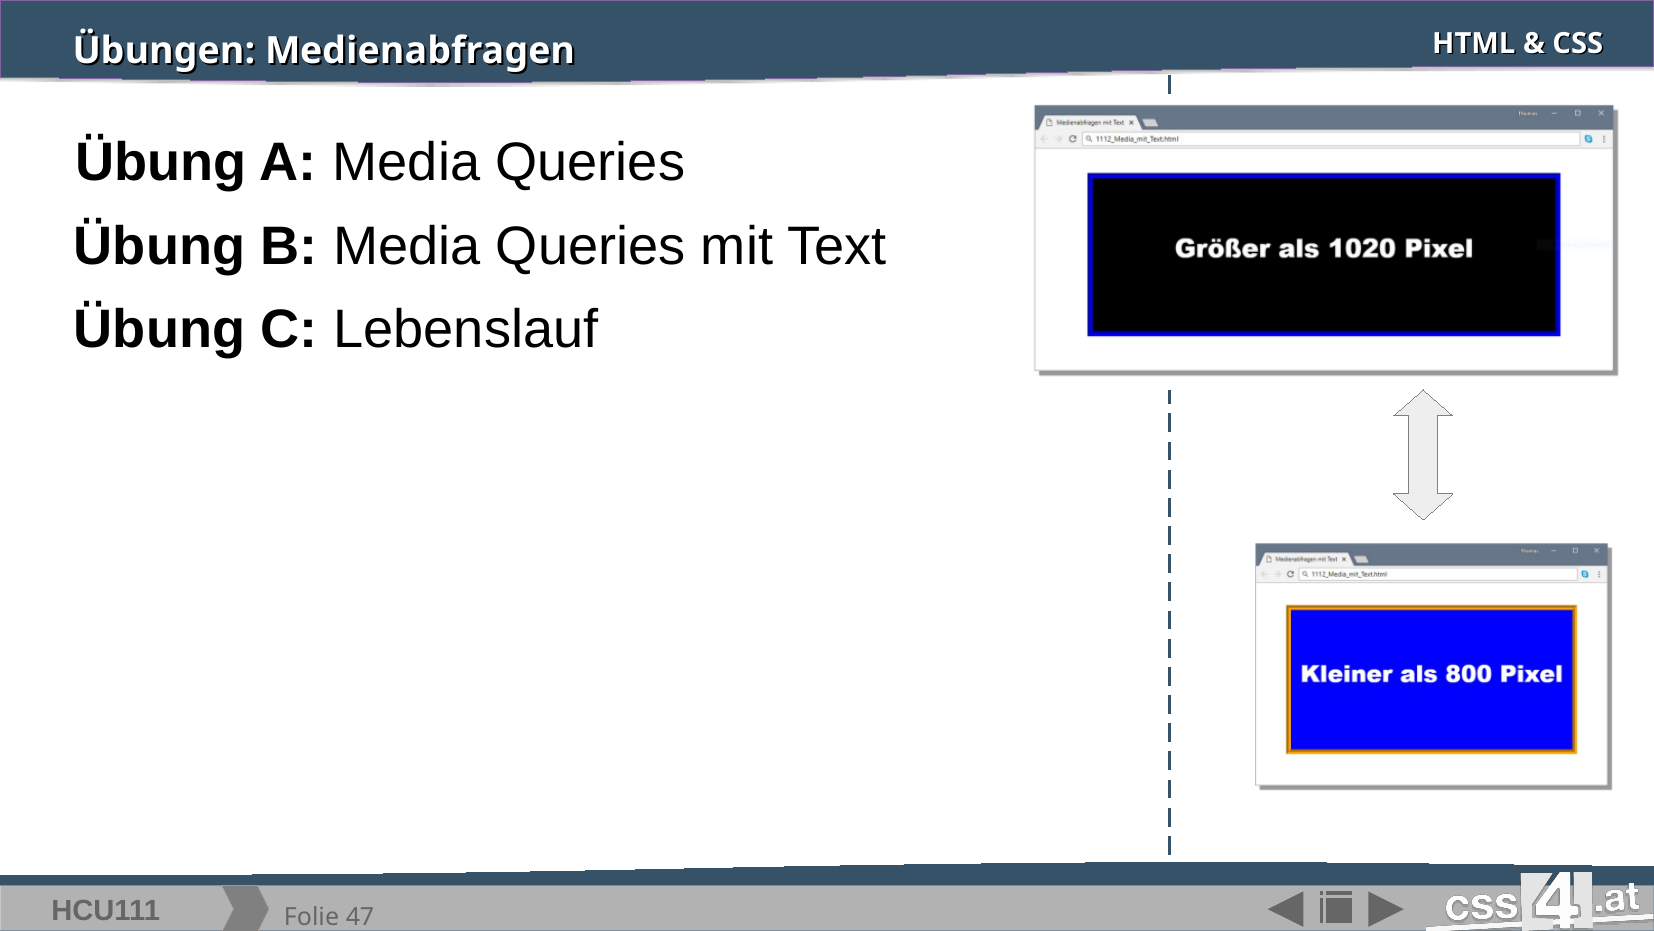

HTML & CSS
Übungen: Medienabfragen
Übung A: Media Queries
Übung B: Media Queries mit Text
Übung C: Lebenslauf
HCU111
Folie